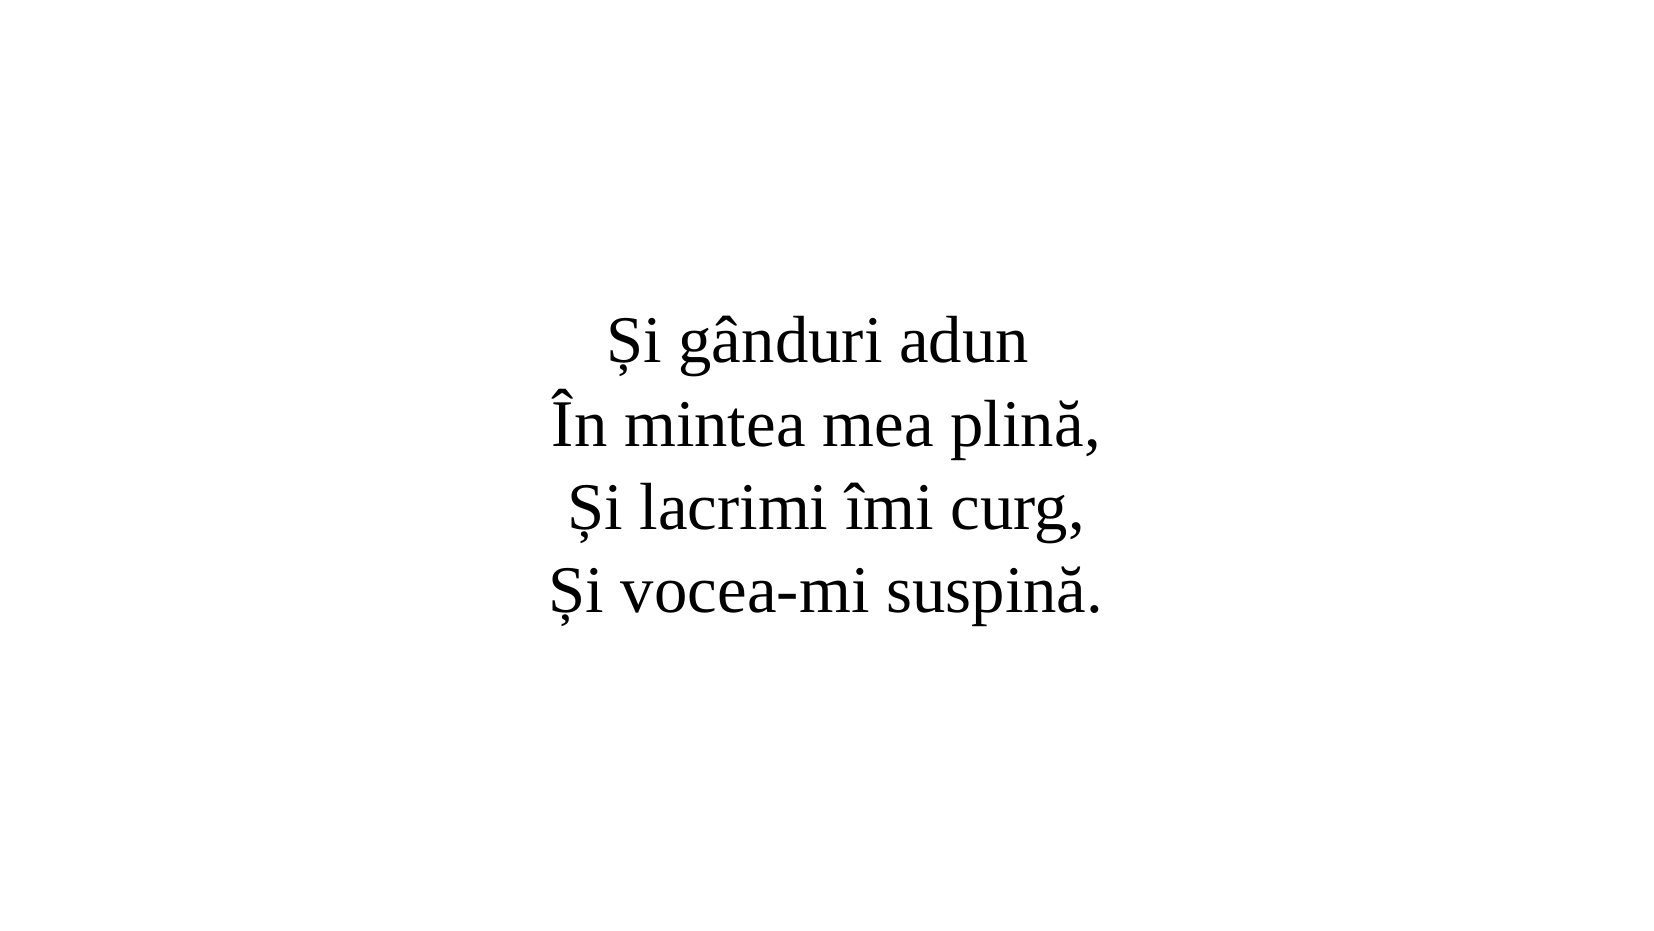

# Și gânduri adun
În mintea mea plină,
Și lacrimi îmi curg,
Și vocea-mi suspină.